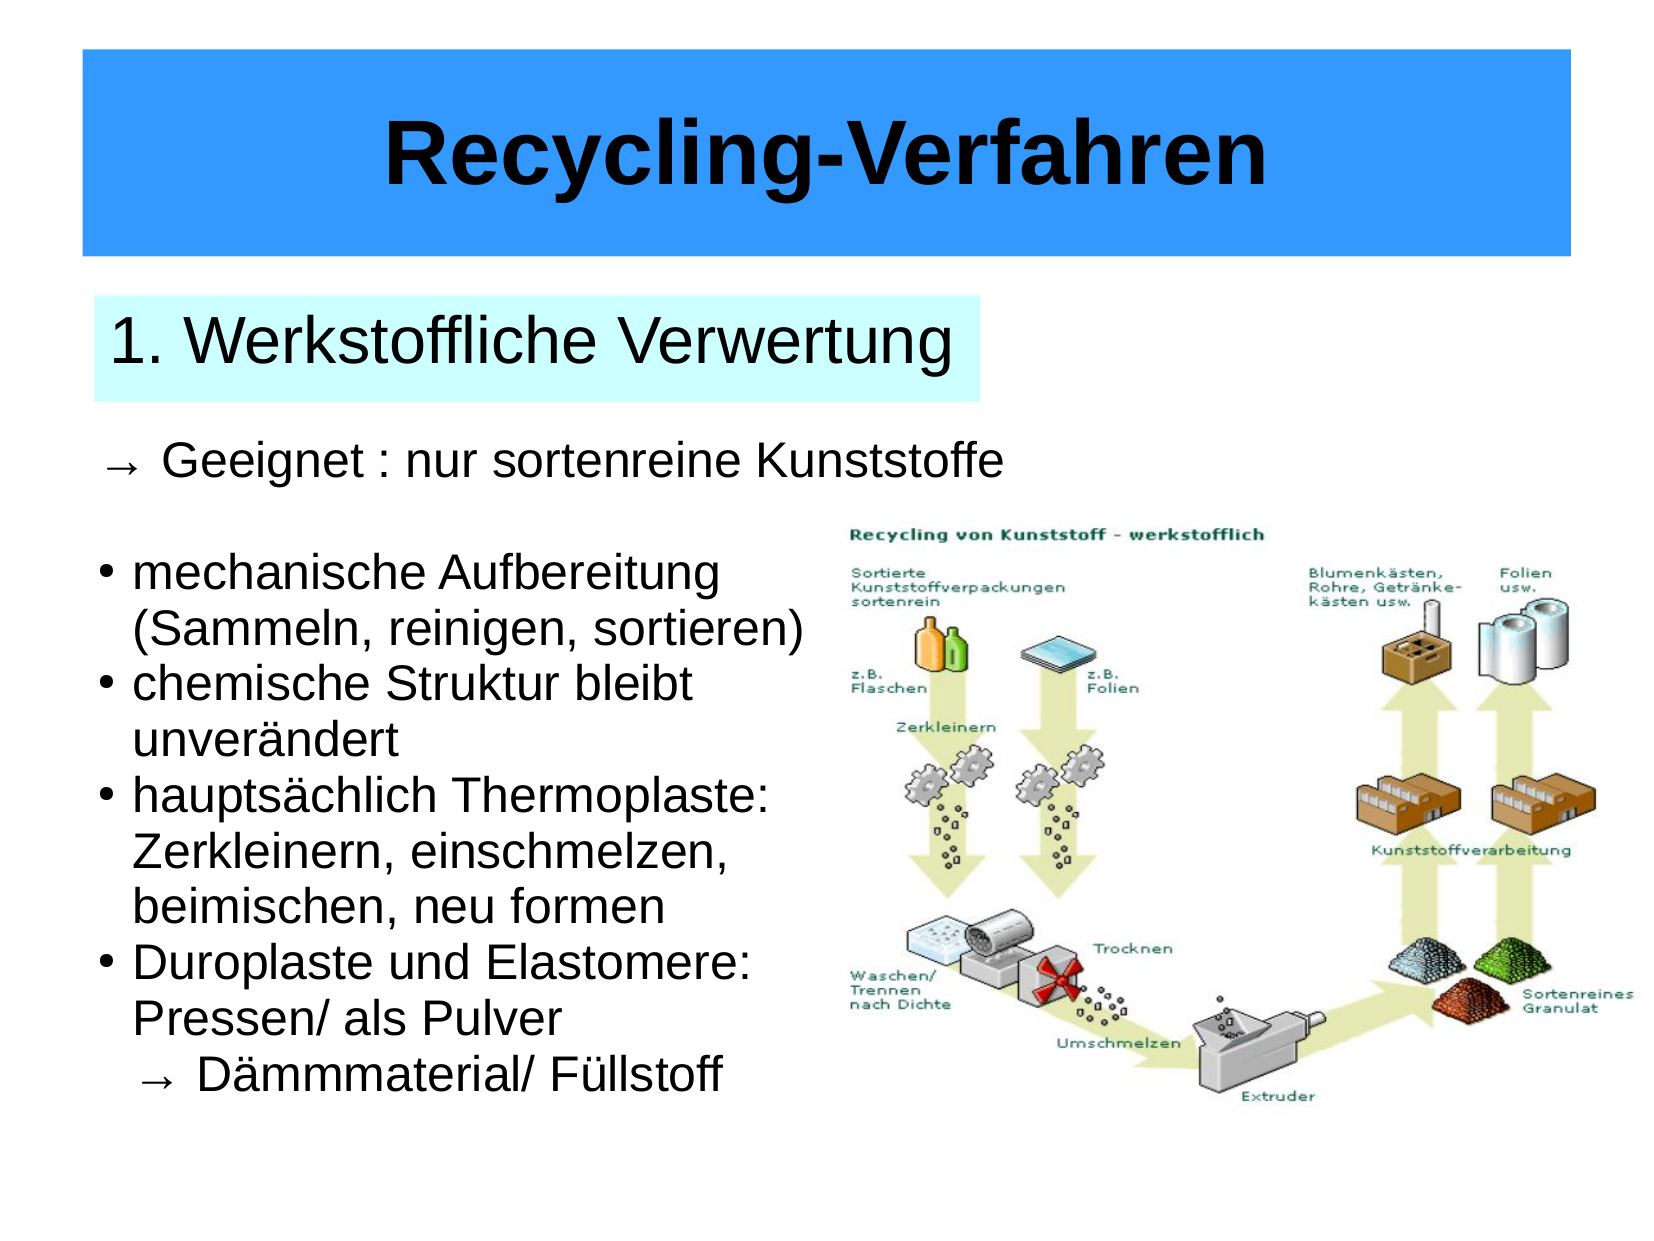

# Recycling-Verfahren
1. Werkstoffliche Verwertung
→ Geeignet : nur sortenreine Kunststoffe
mechanische Aufbereitung
(Sammeln, reinigen, sortieren)
chemische Struktur bleibt
unverändert
hauptsächlich Thermoplaste:
Zerkleinern, einschmelzen,
beimischen, neu formen
Duroplaste und Elastomere:
Pressen/ als Pulver
→ Dämmmaterial/ Füllstoff